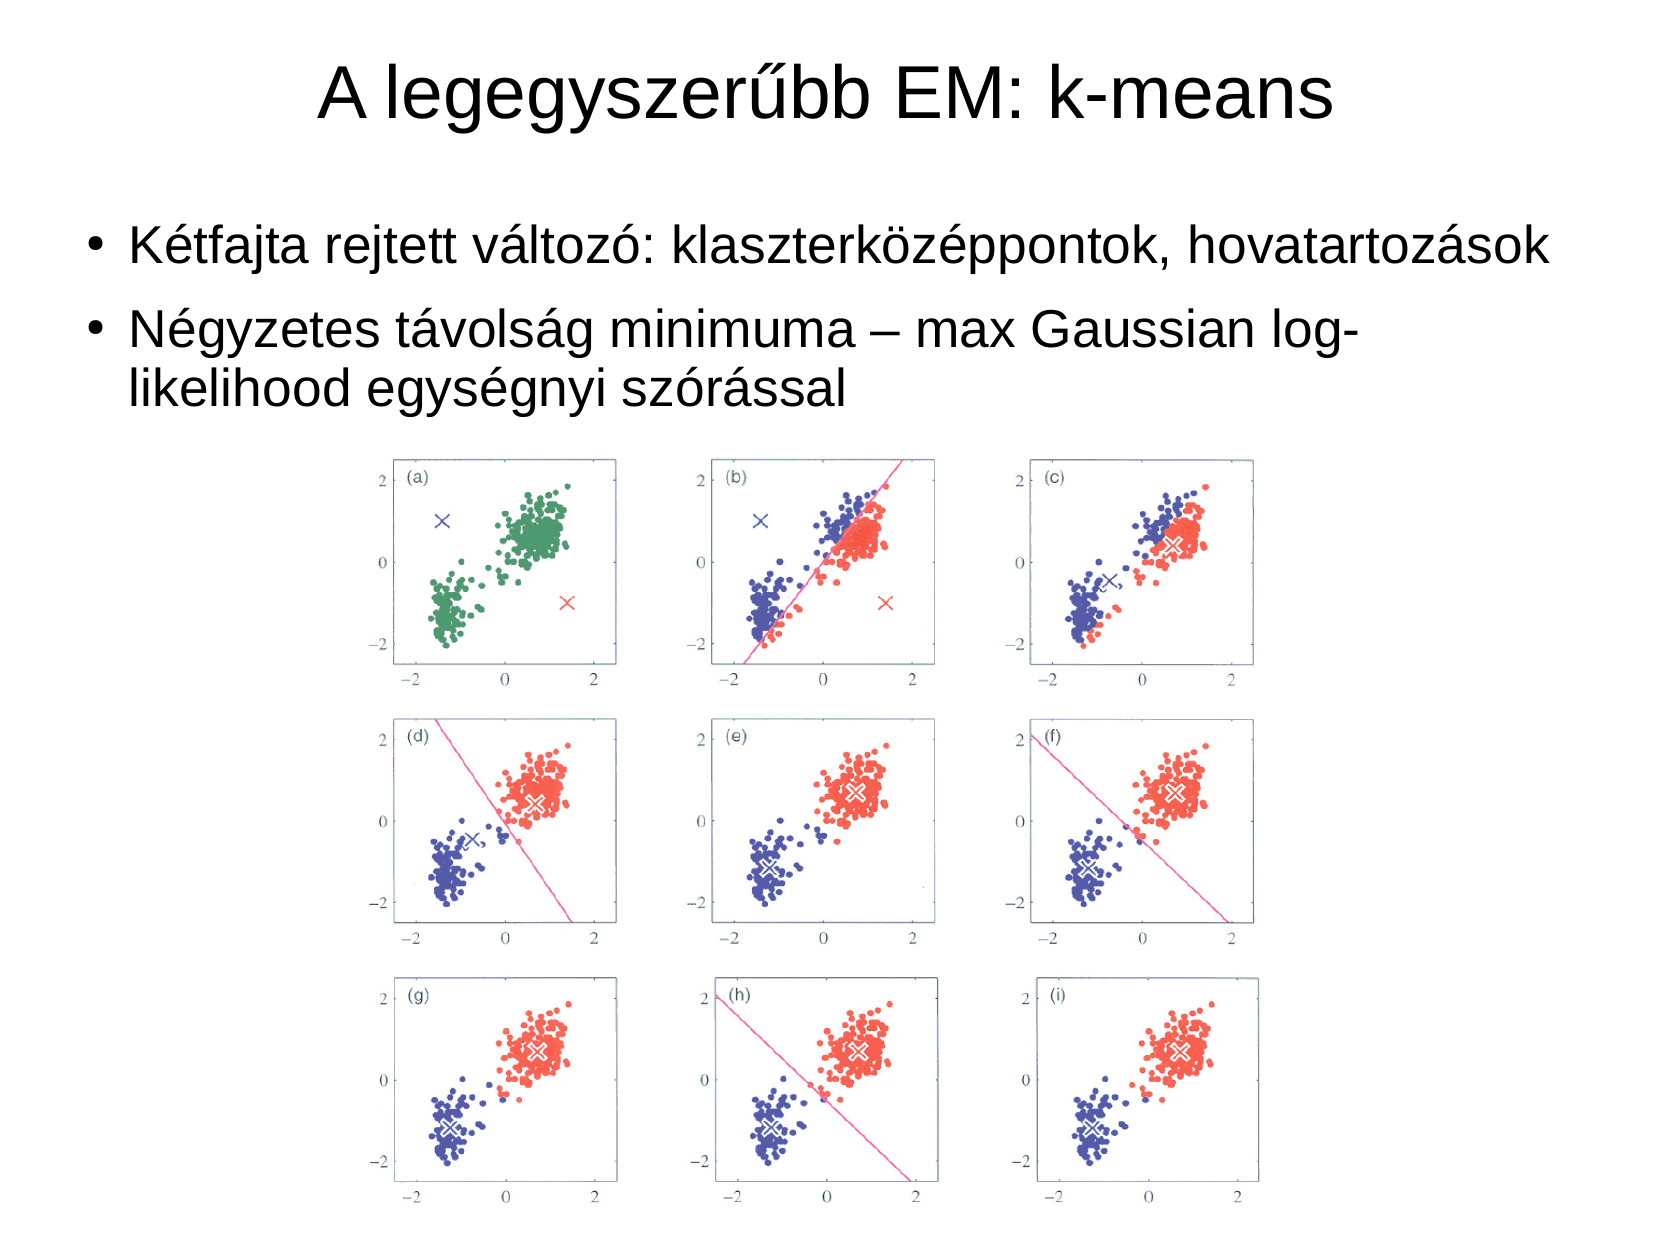

# A legegyszerűbb EM: k-means
Kétfajta rejtett változó: klaszterközéppontok, hovatartozások
Négyzetes távolság minimuma – max Gaussian log-likelihood egységnyi szórással